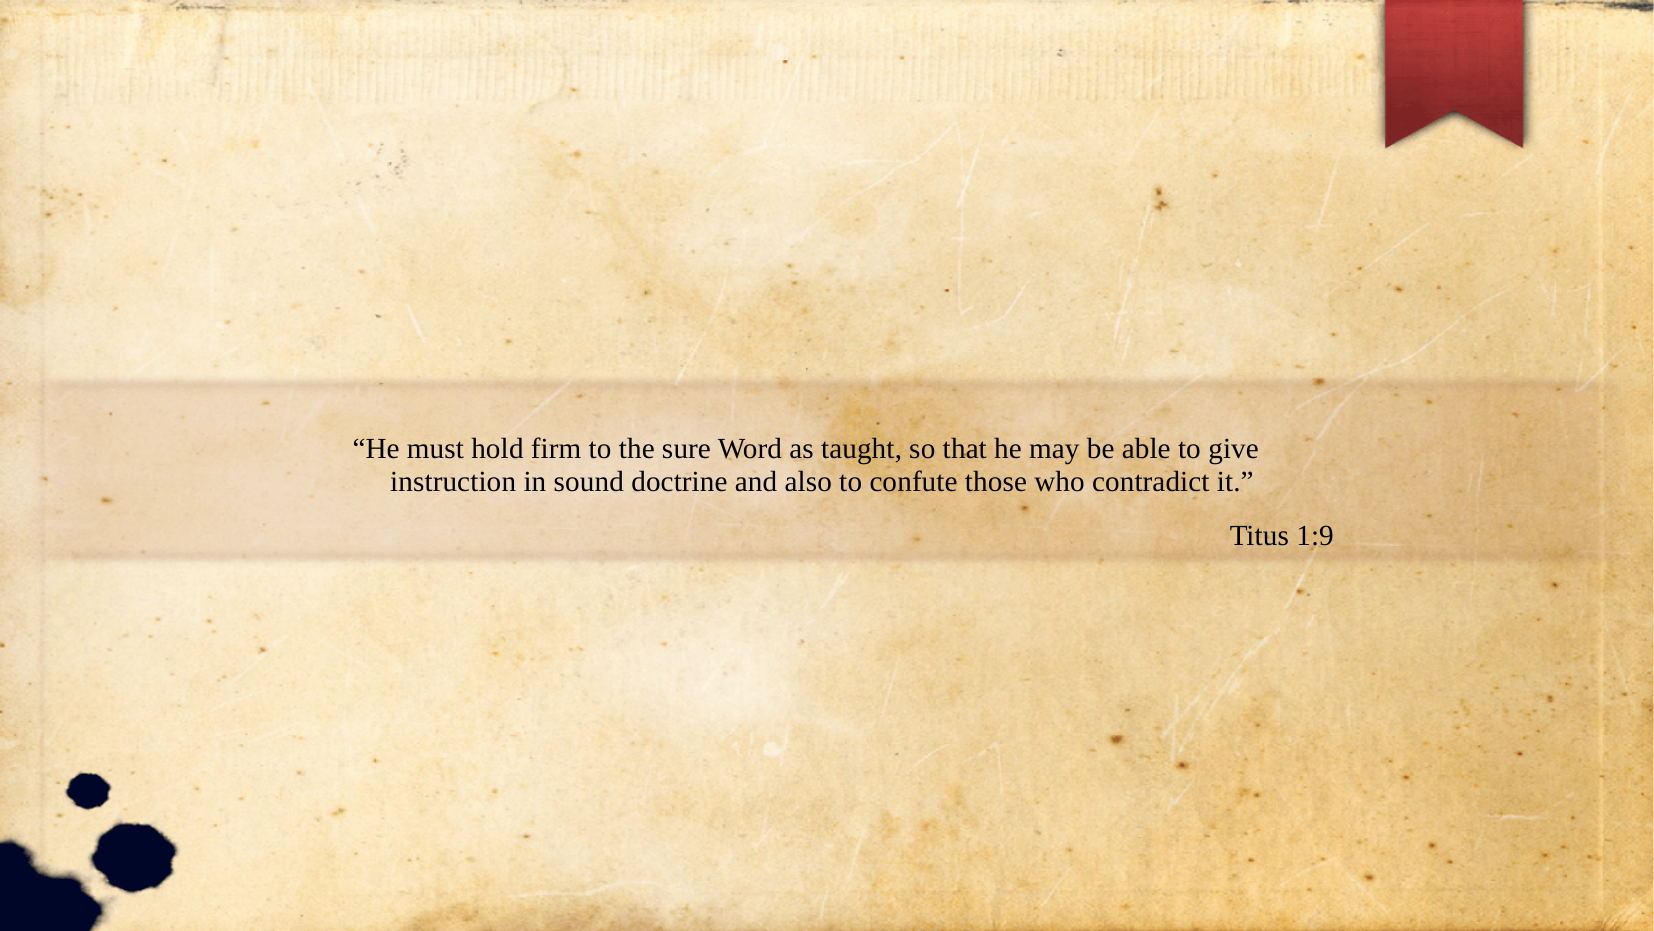

“He must hold firm to the sure Word as taught, so that he may be able to give instruction in sound doctrine and also to confute those who contradict it.”
Titus 1:9
#